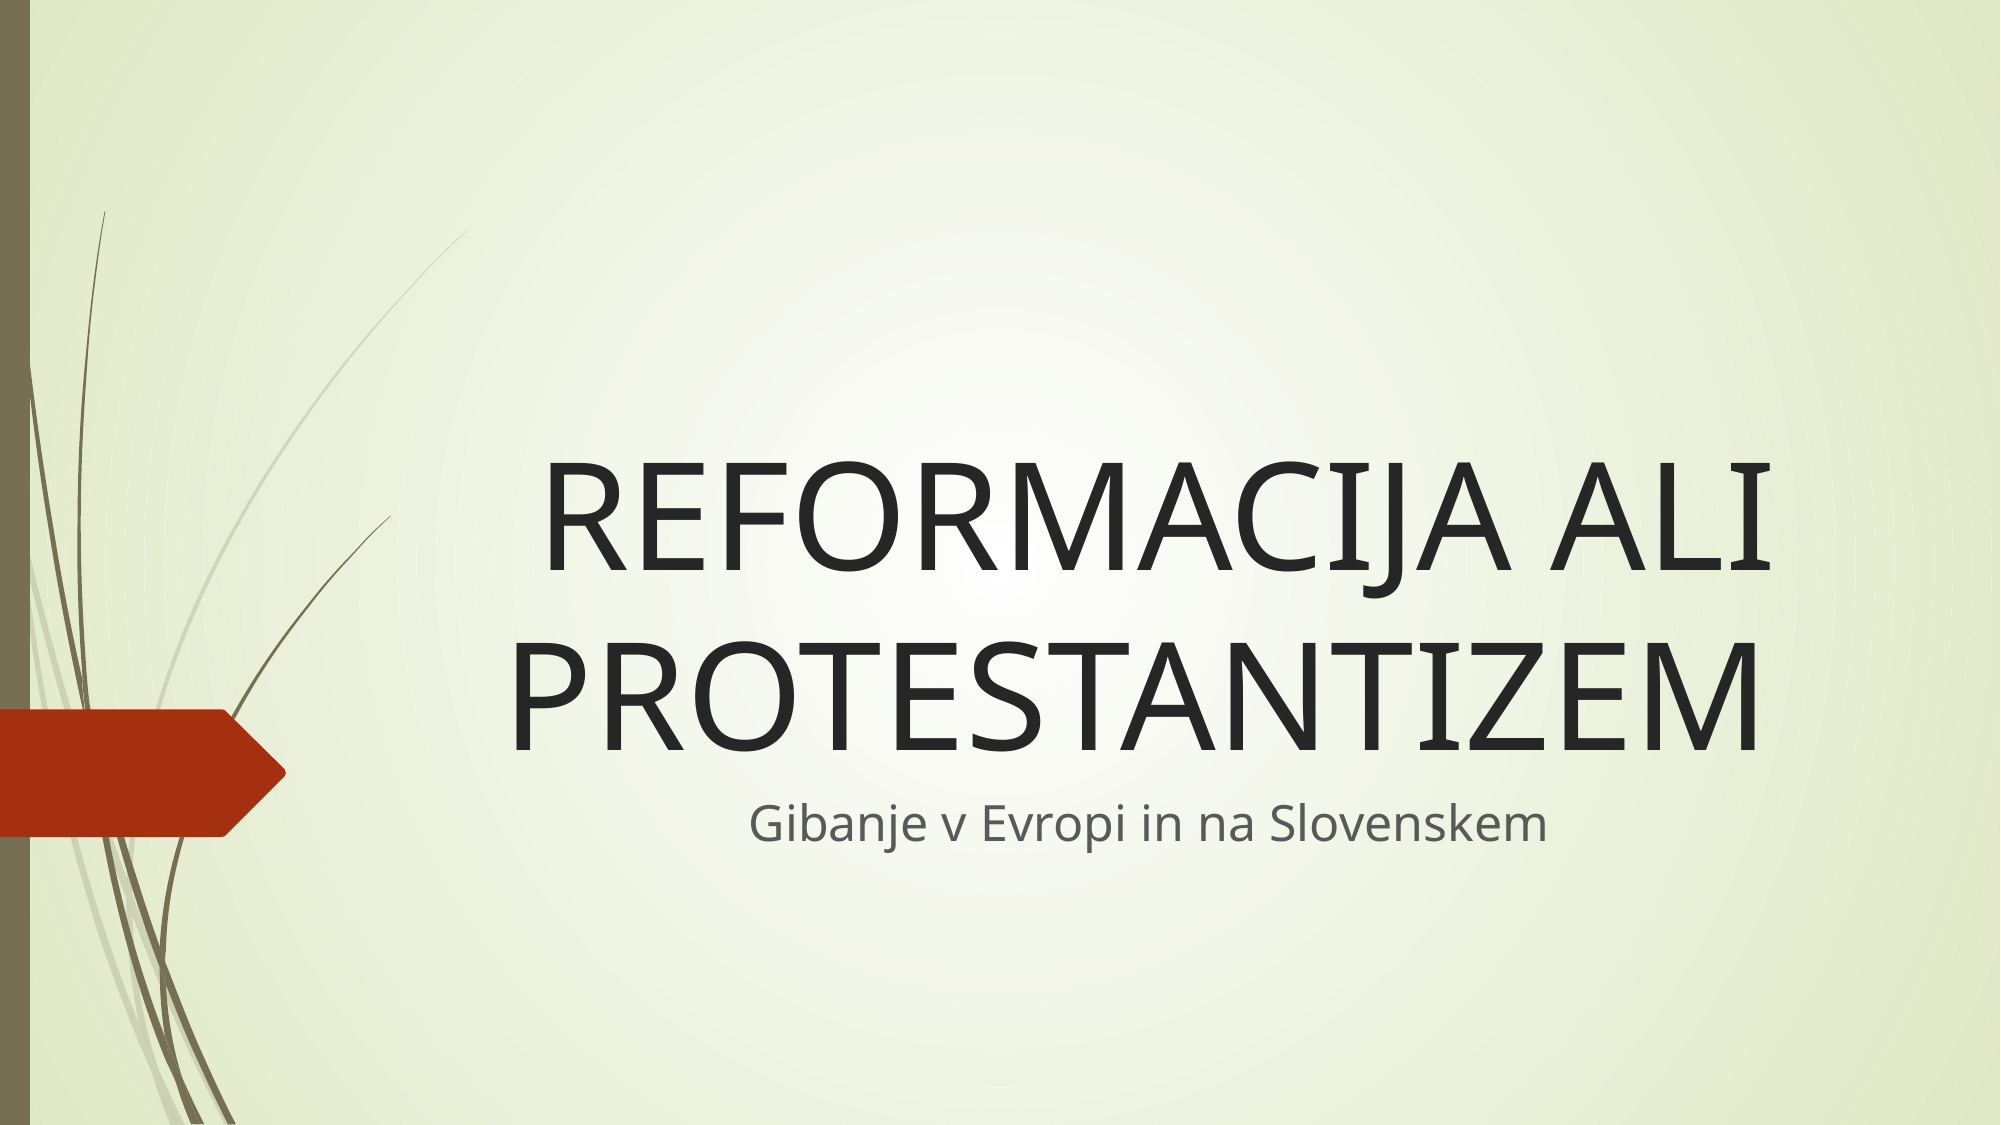

# REFORMACIJA ALI PROTESTANTIZEM
Gibanje v Evropi in na Slovenskem